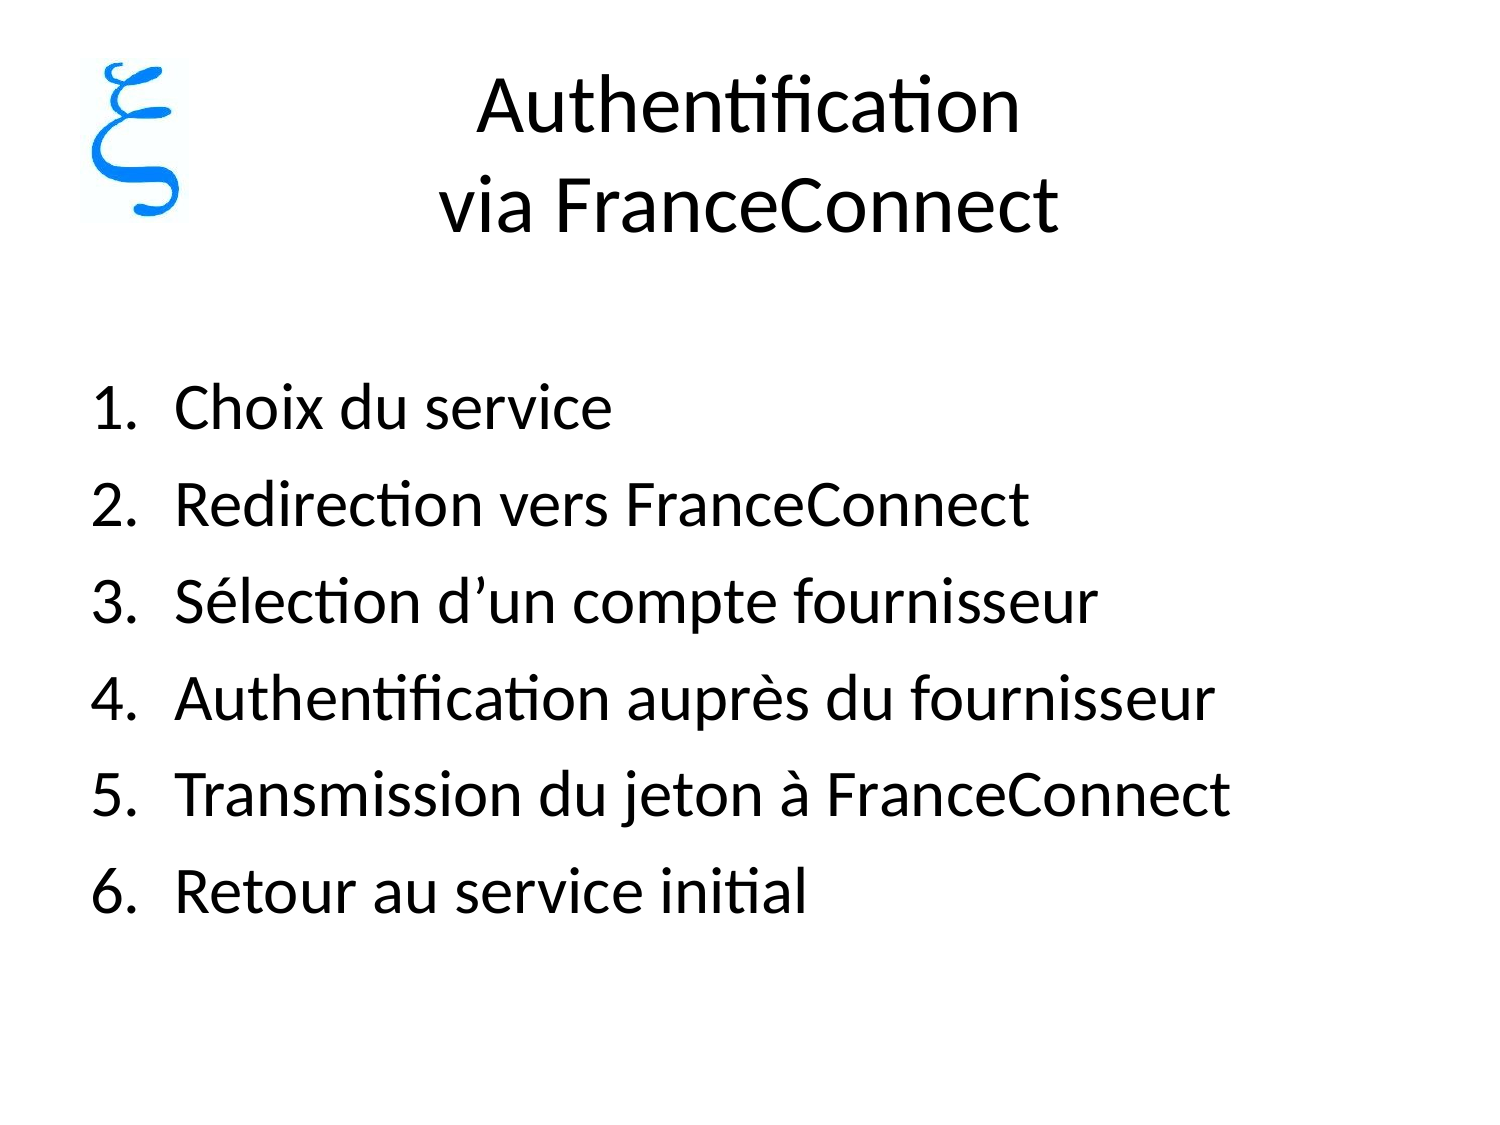

Authentification
via FranceConnect
# Choix du service
Redirection vers FranceConnect
Sélection d’un compte fournisseur
Authentification auprès du fournisseur
Transmission du jeton à FranceConnect
Retour au service initial